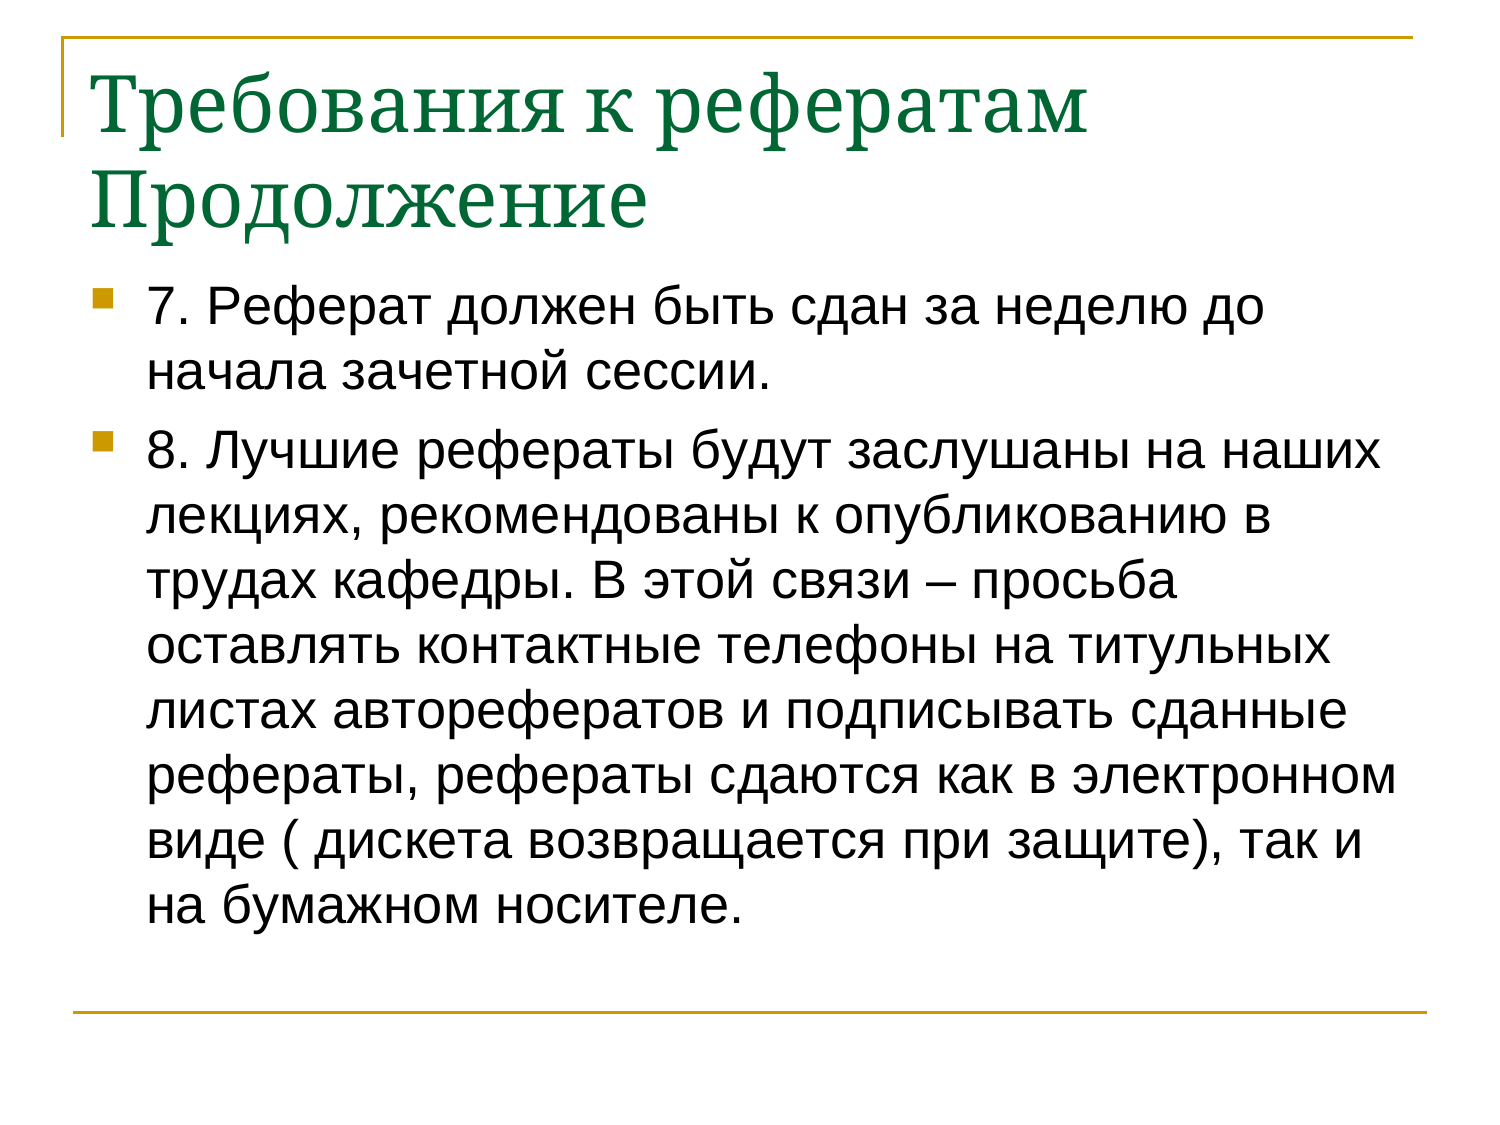

# Требования к рефератам Продолжение
7. Реферат должен быть сдан за неделю до начала зачетной сессии.
8. Лучшие рефераты будут заслушаны на наших лекциях, рекомендованы к опубликованию в трудах кафедры. В этой связи – просьба оставлять контактные телефоны на титульных листах авторефератов и подписывать сданные рефераты, рефераты сдаются как в электронном виде ( дискета возвращается при защите), так и на бумажном носителе.